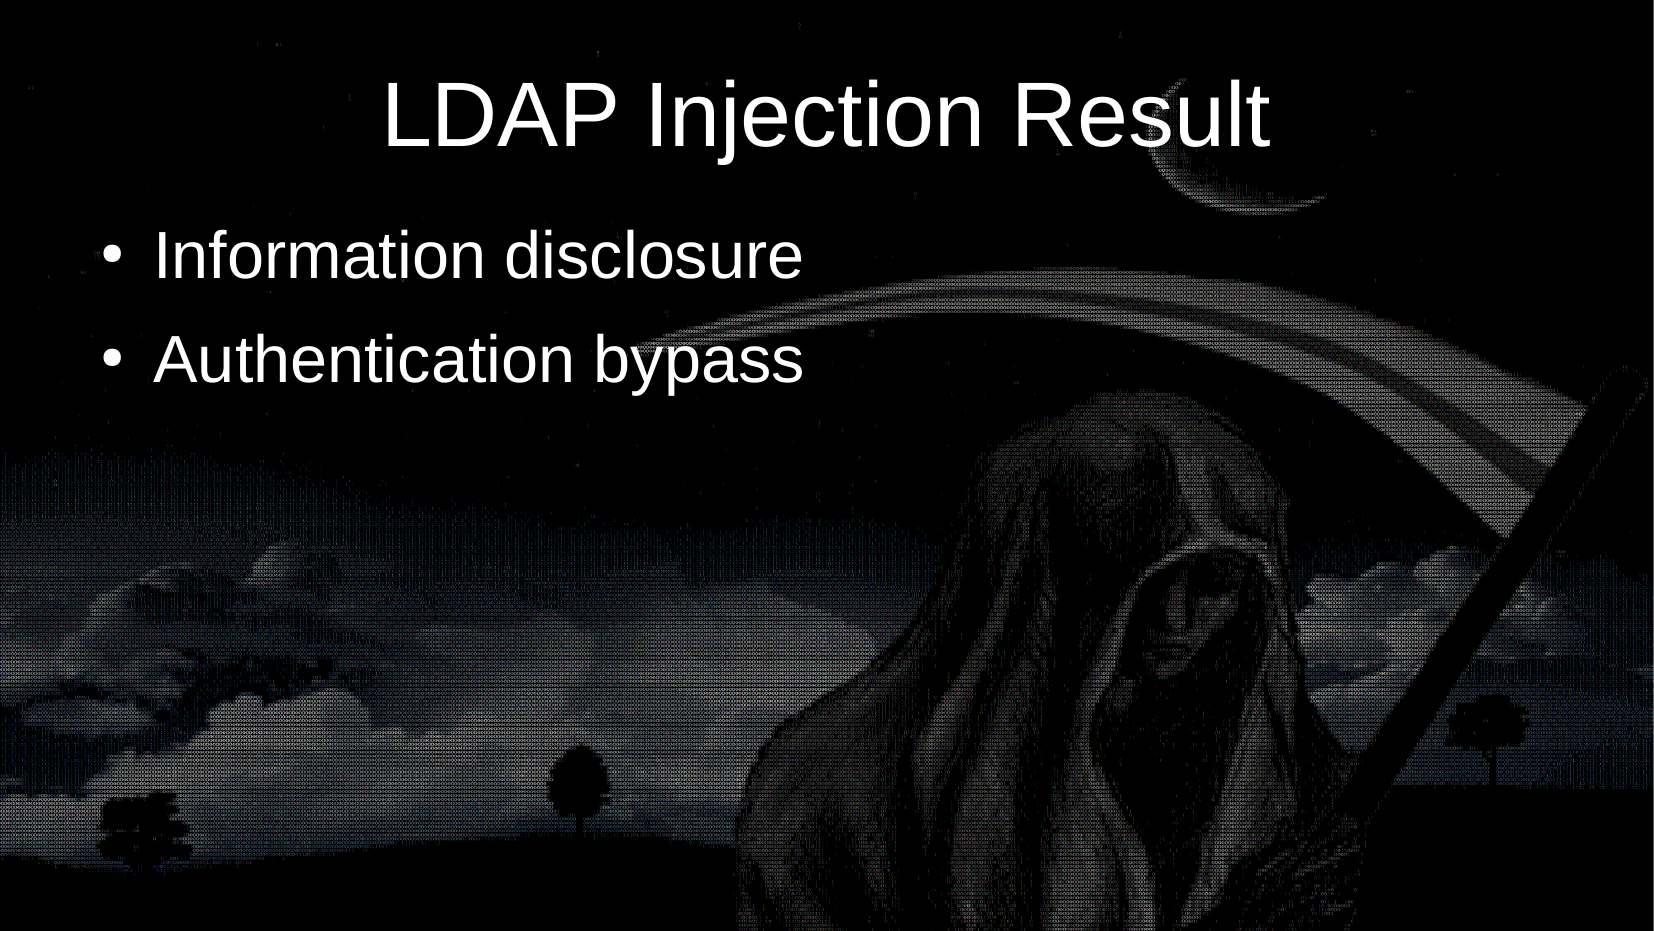

# LDAP Injection Result
Information disclosure
Authentication bypass